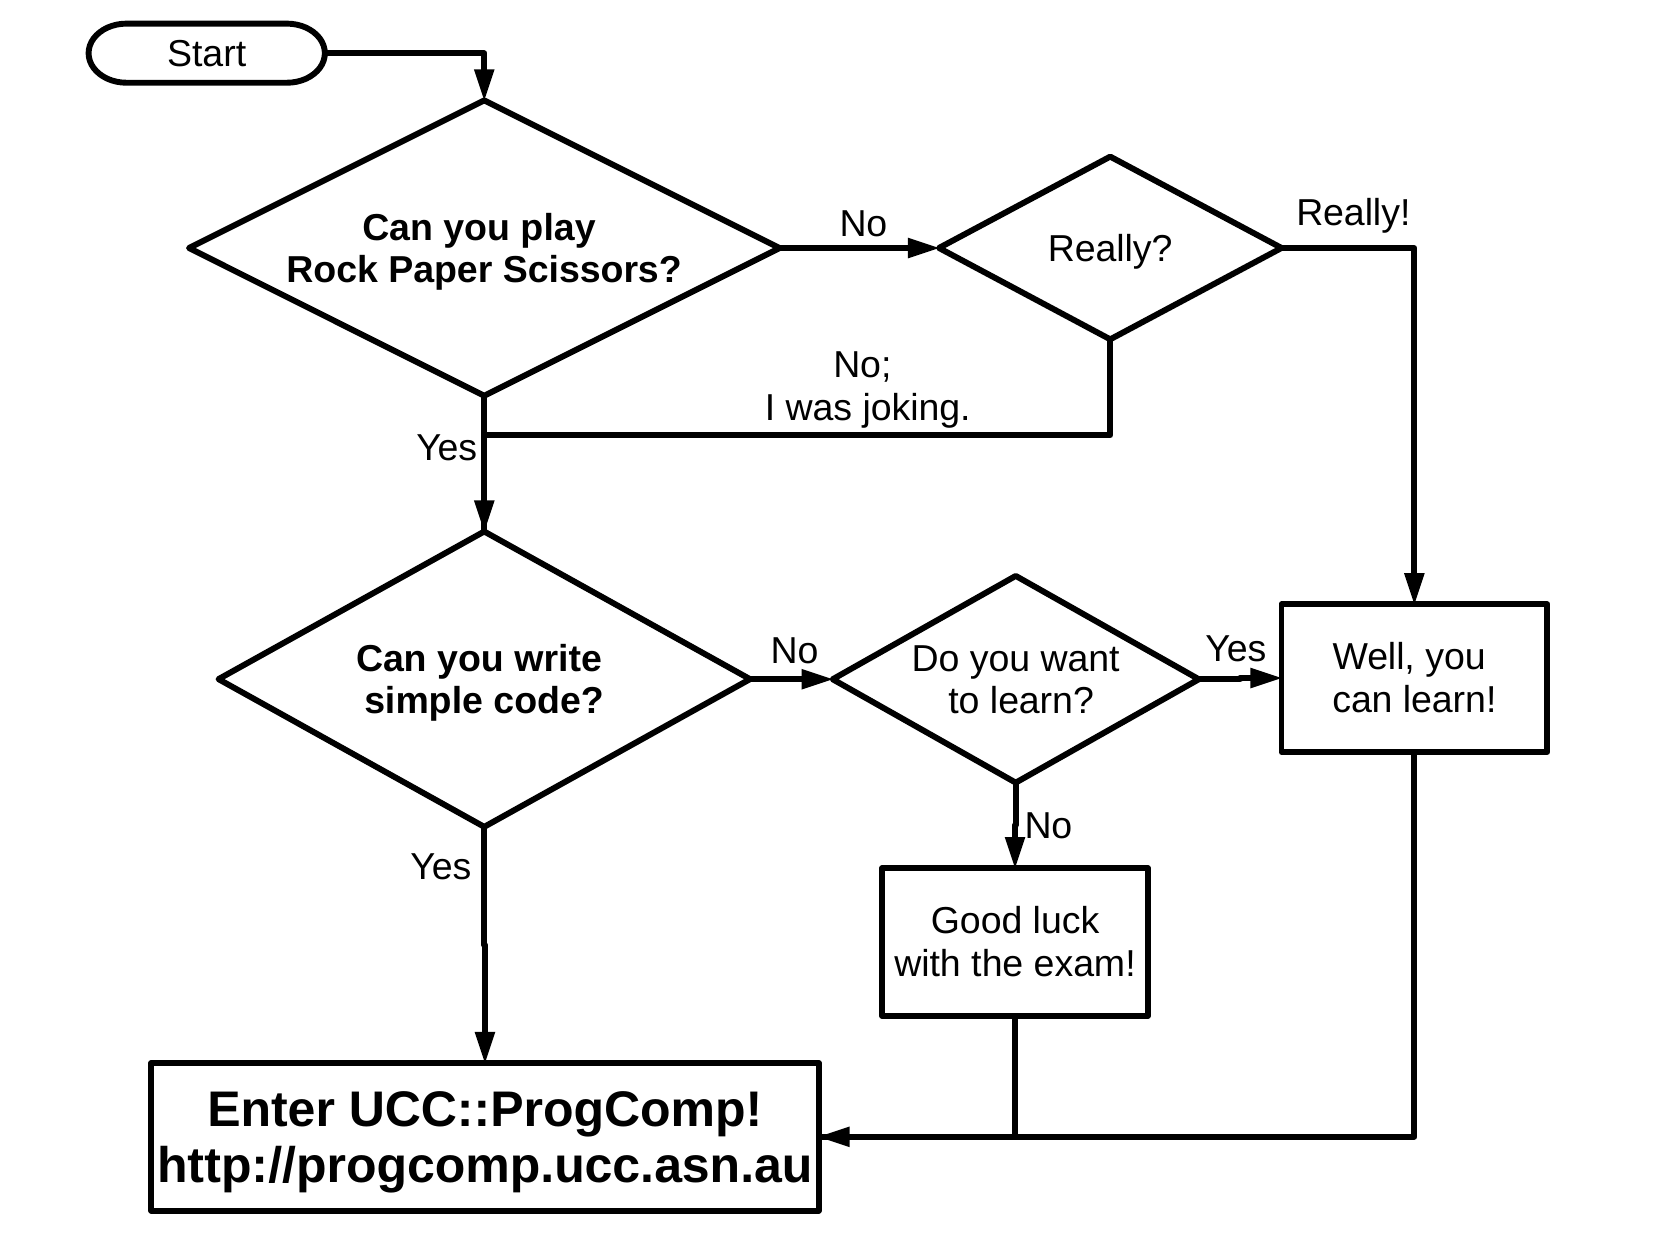

Start
Can you play
Rock Paper Scissors?
Really?
Really!
No
No;
I was joking.
Yes
Can you write
simple code?
Do you want
 to learn?
Well, you
can learn!
Yes
No
No
Yes
Good luck
with the exam!
Enter UCC::ProgComp!
http://progcomp.ucc.asn.au